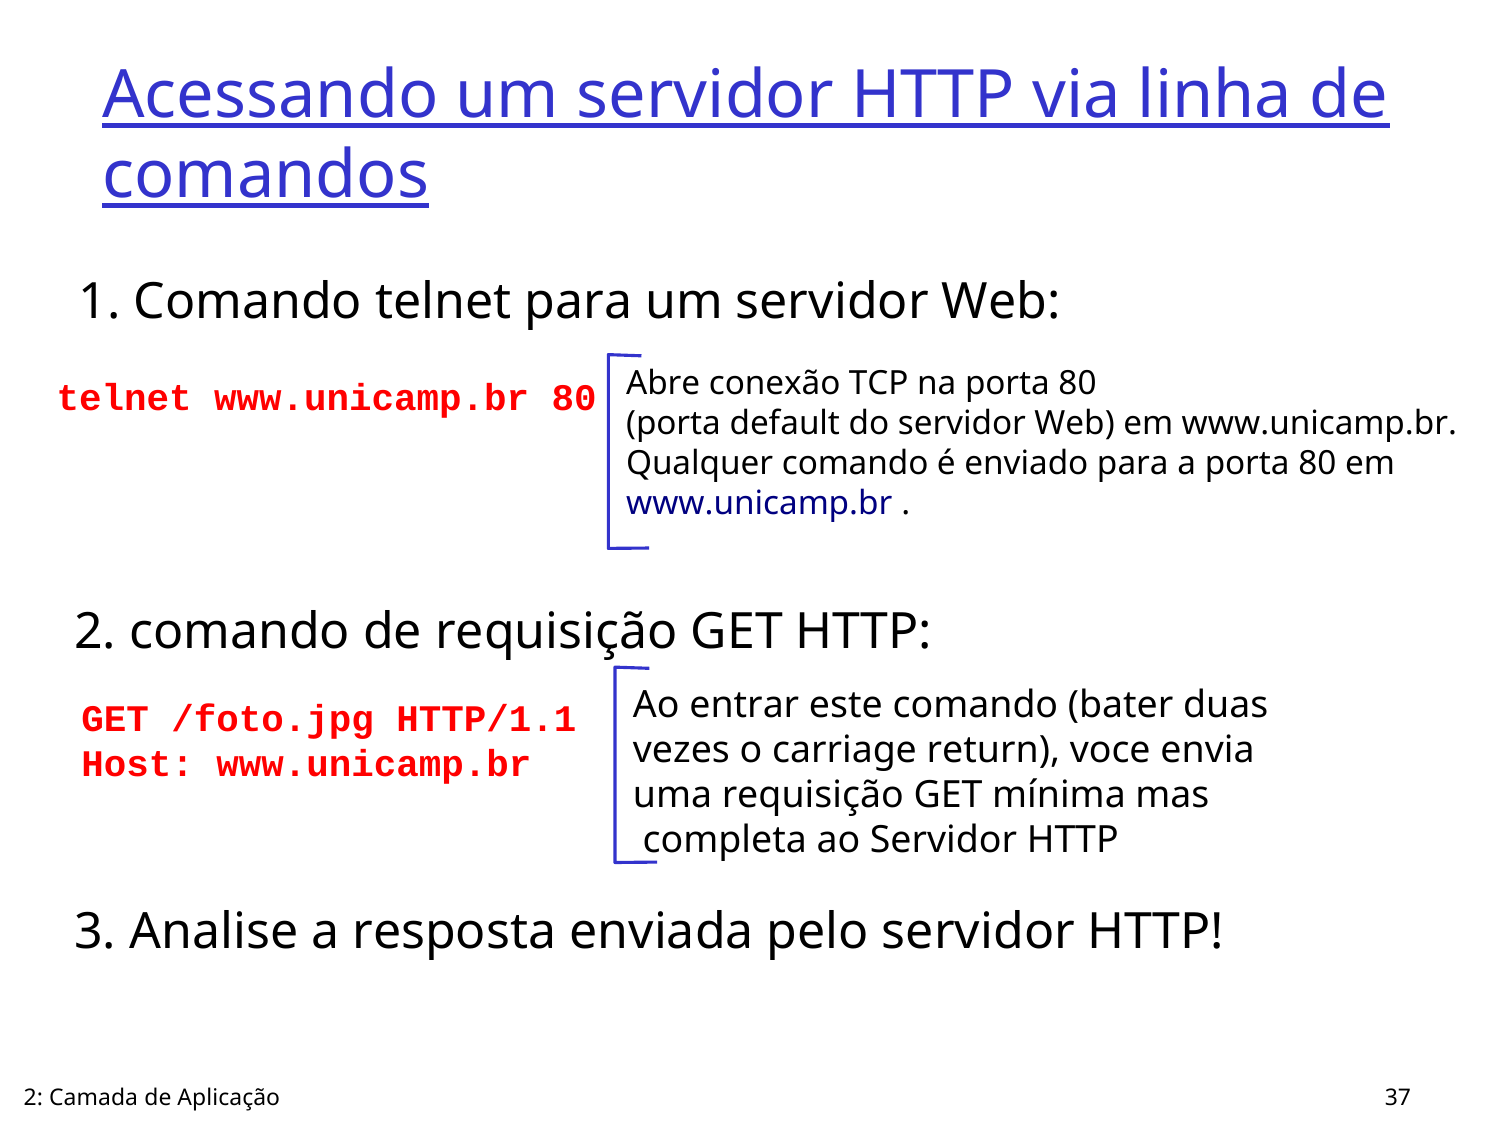

# Acessando um servidor HTTP via linha de comandos
1. Comando telnet para um servidor Web:
Abre conexão TCP na porta 80
(porta default do servidor Web) em www.unicamp.br.
Qualquer comando é enviado para a porta 80 em
www.unicamp.br .
telnet www.unicamp.br 80
2. comando de requisição GET HTTP:
Ao entrar este comando (bater duas
vezes o carriage return), voce envia
uma requisição GET mínima mas
 completa ao Servidor HTTP
GET /foto.jpg HTTP/1.1
Host: www.unicamp.br
3. Analise a resposta enviada pelo servidor HTTP!
37